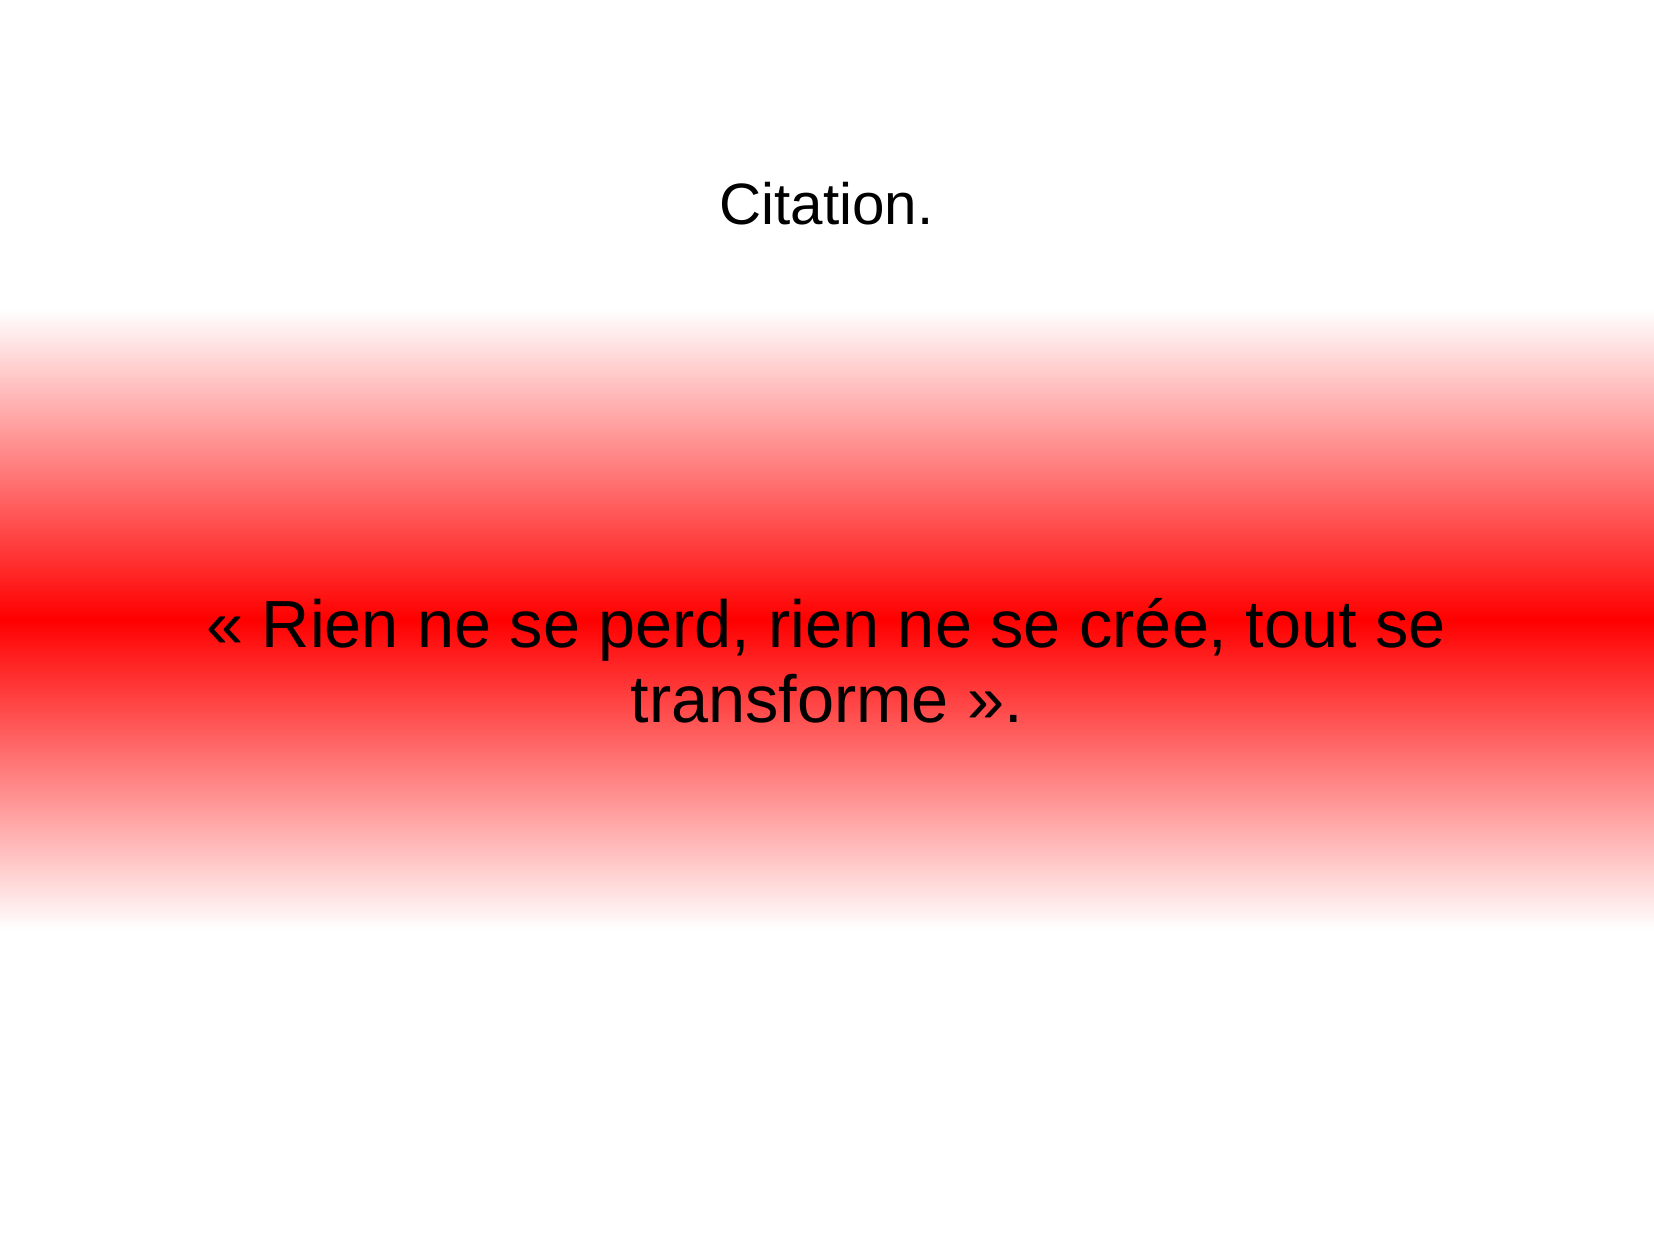

Citation.
# « Rien ne se perd, rien ne se crée, tout se transforme ».